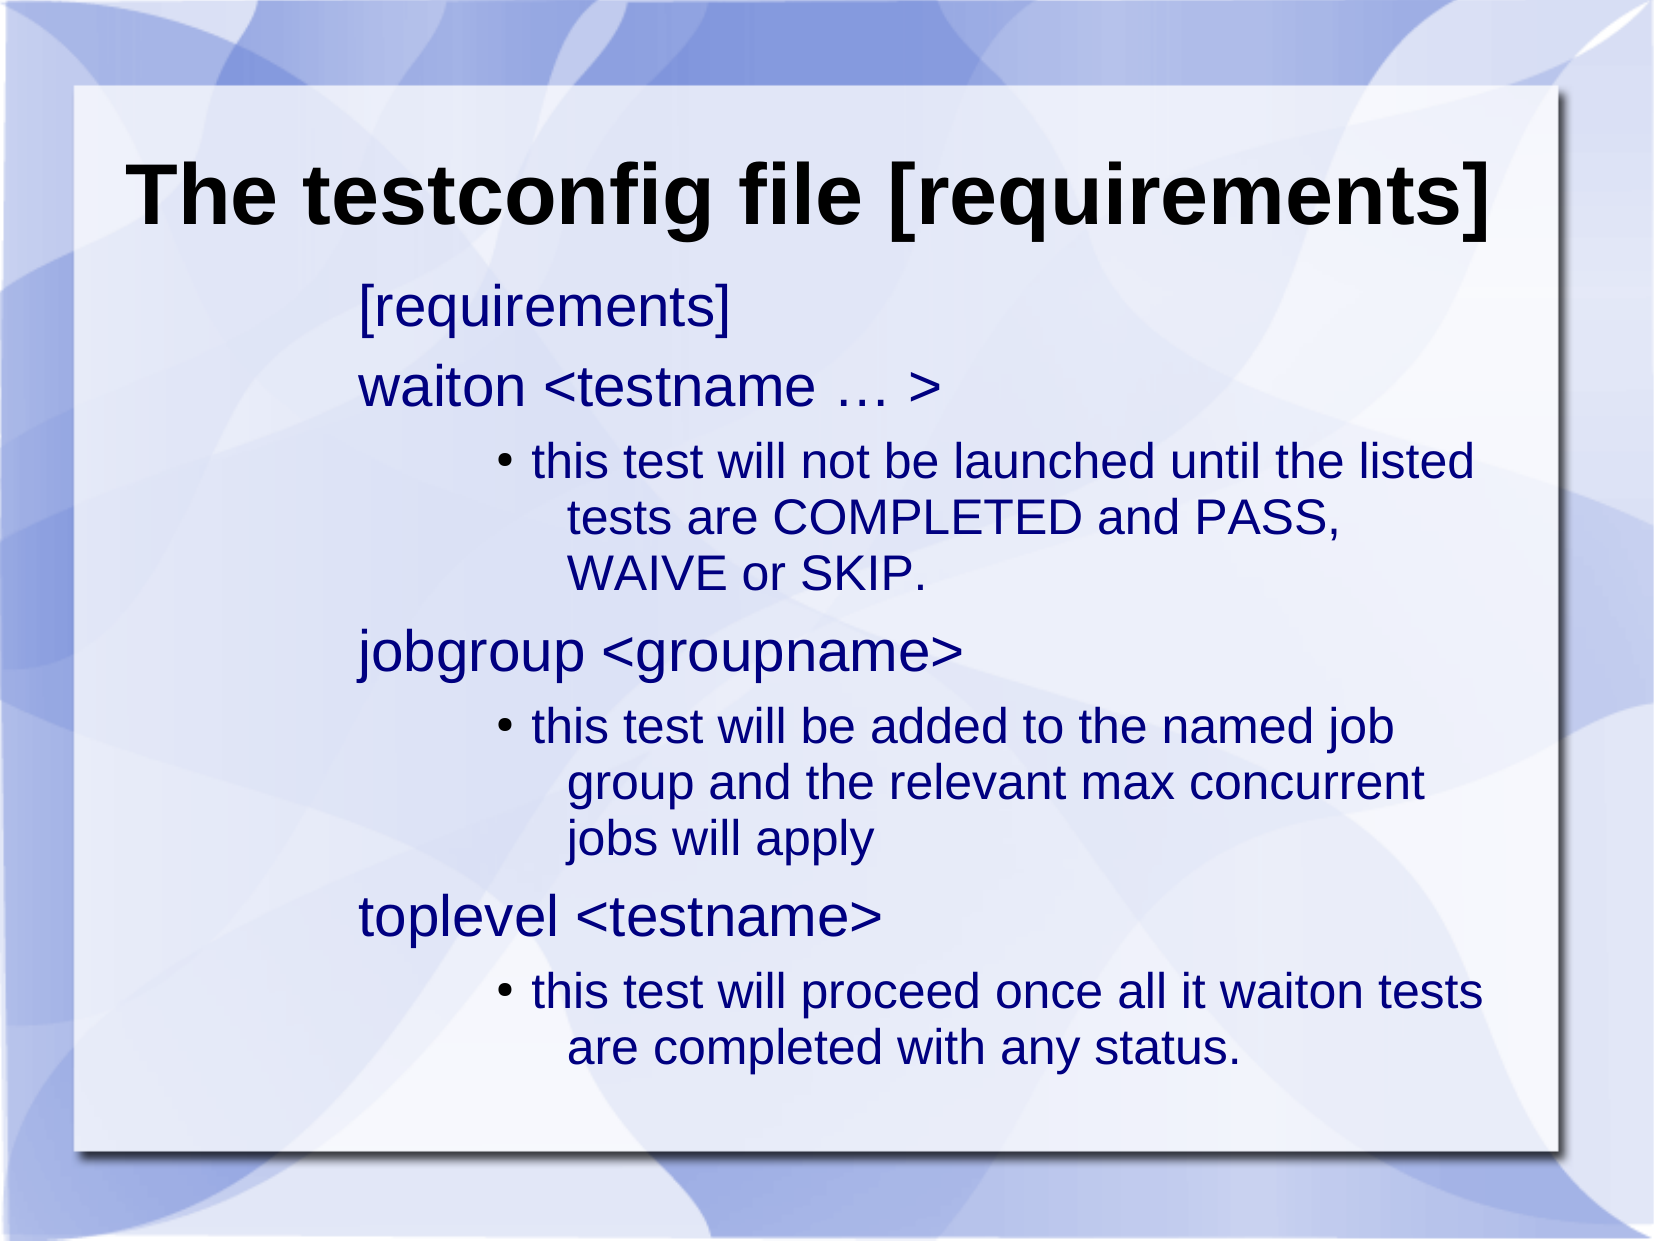

# The testconfig file [requirements]
[requirements]
waiton <testname … >
this test will not be launched until the listed tests are COMPLETED and PASS, WAIVE or SKIP.
jobgroup <groupname>
this test will be added to the named job group and the relevant max concurrent jobs will apply
toplevel <testname>
this test will proceed once all it waiton tests are completed with any status.